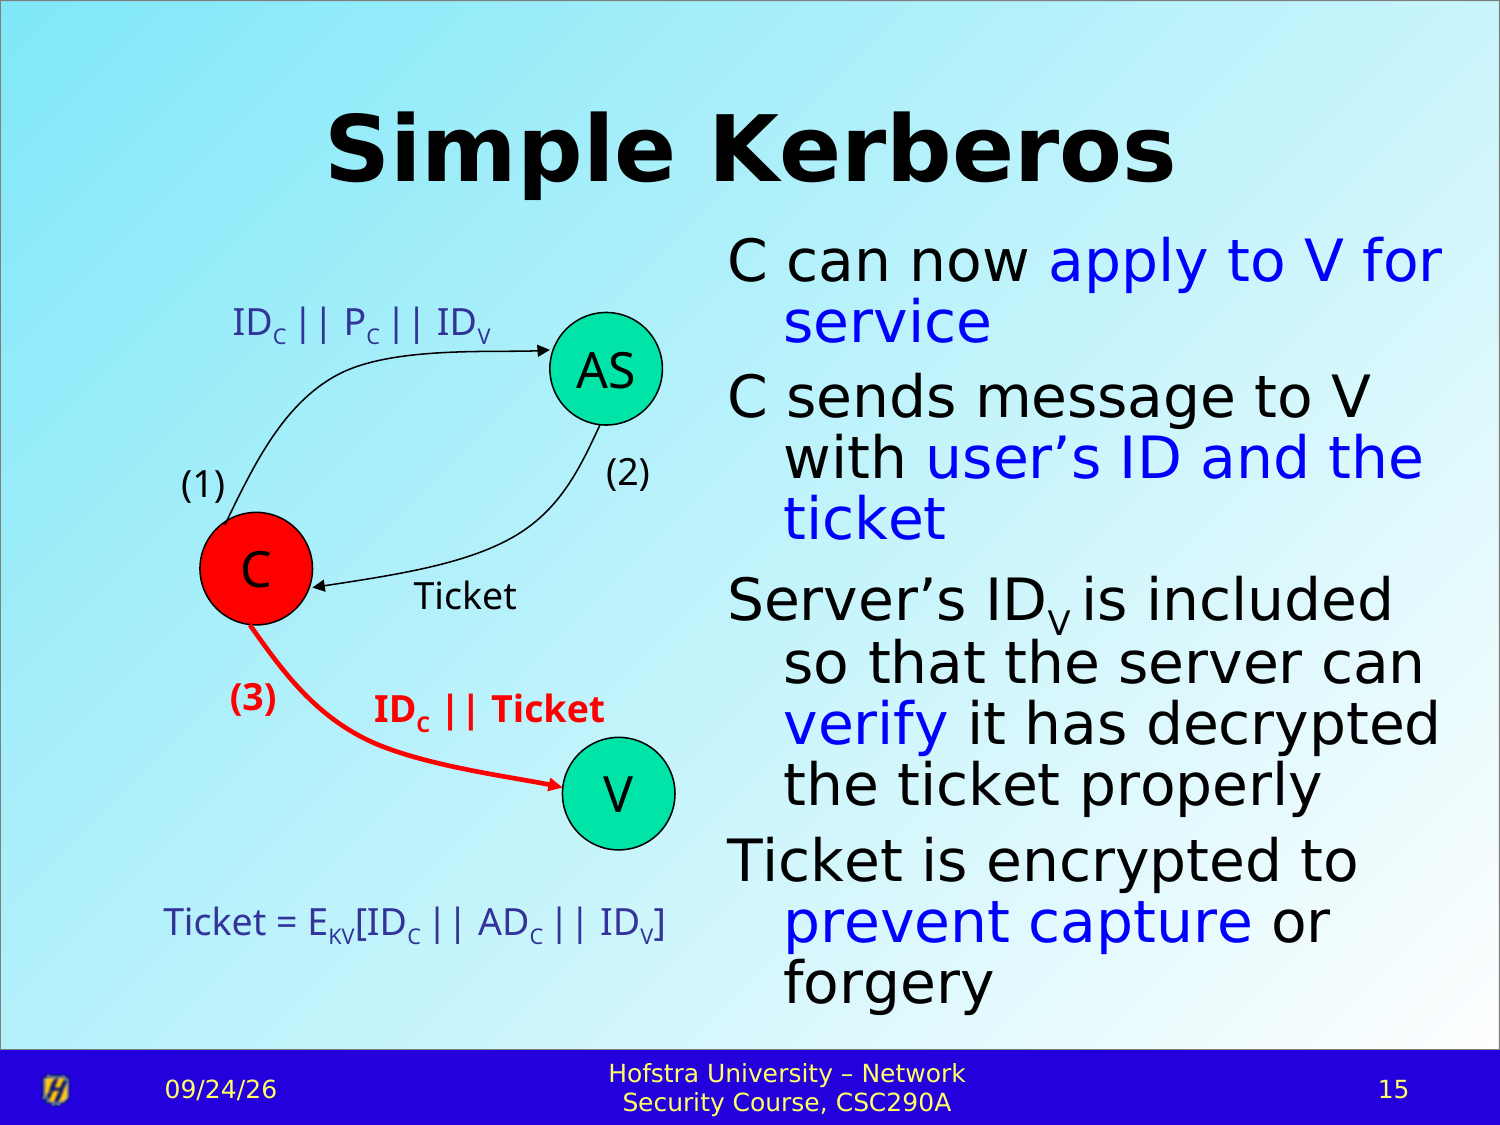

# Simple Kerberos
C can now apply to V for service
C sends message to V with user’s ID and the ticket
Server’s IDV is included so that the server can verify it has decrypted the ticket properly
Ticket is encrypted to prevent capture or forgery
IDC || PC || IDV
AS
(2)
(1)
C
Ticket
(3)
IDC || Ticket
V
Ticket = EKV[IDC || ADC || IDV]
15